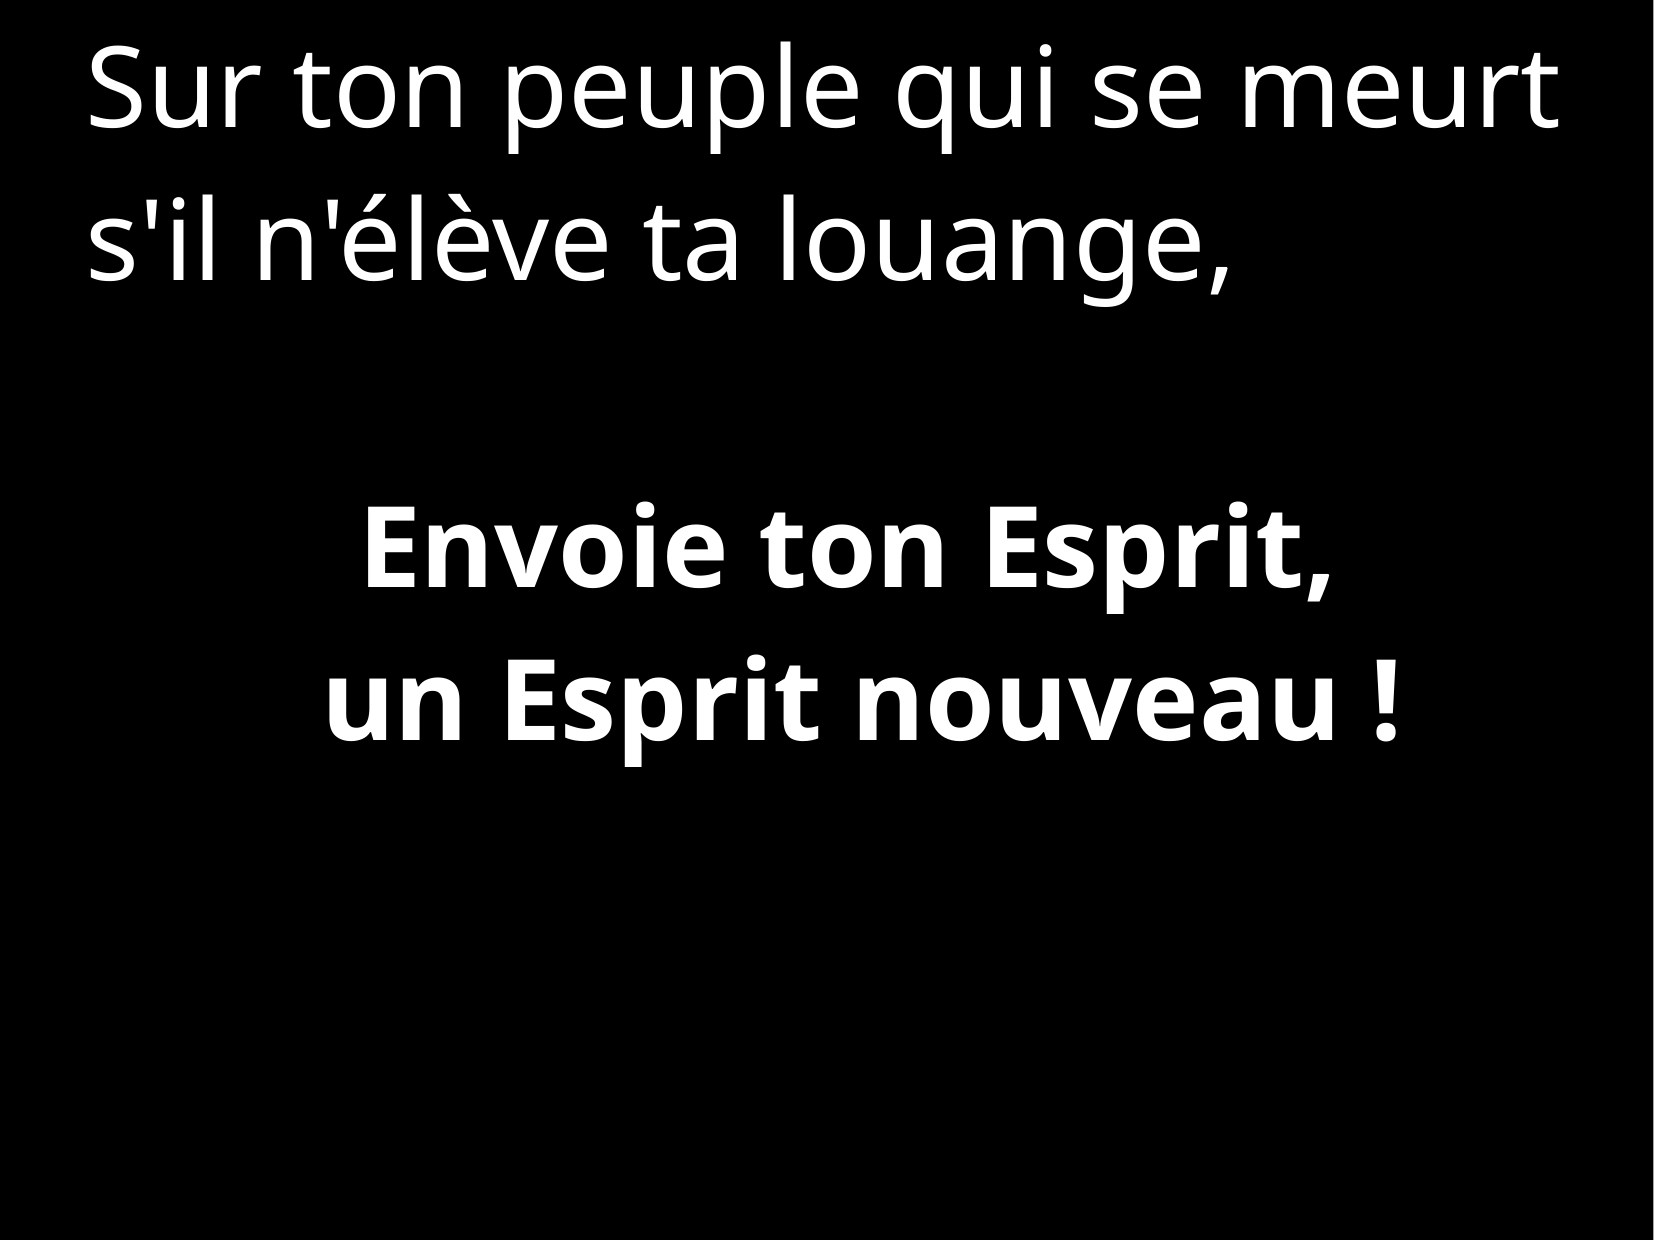

Sur ton peuple qui se meurt s'il n'élève ta louange,
Envoie ton Esprit,
un Esprit nouveau !